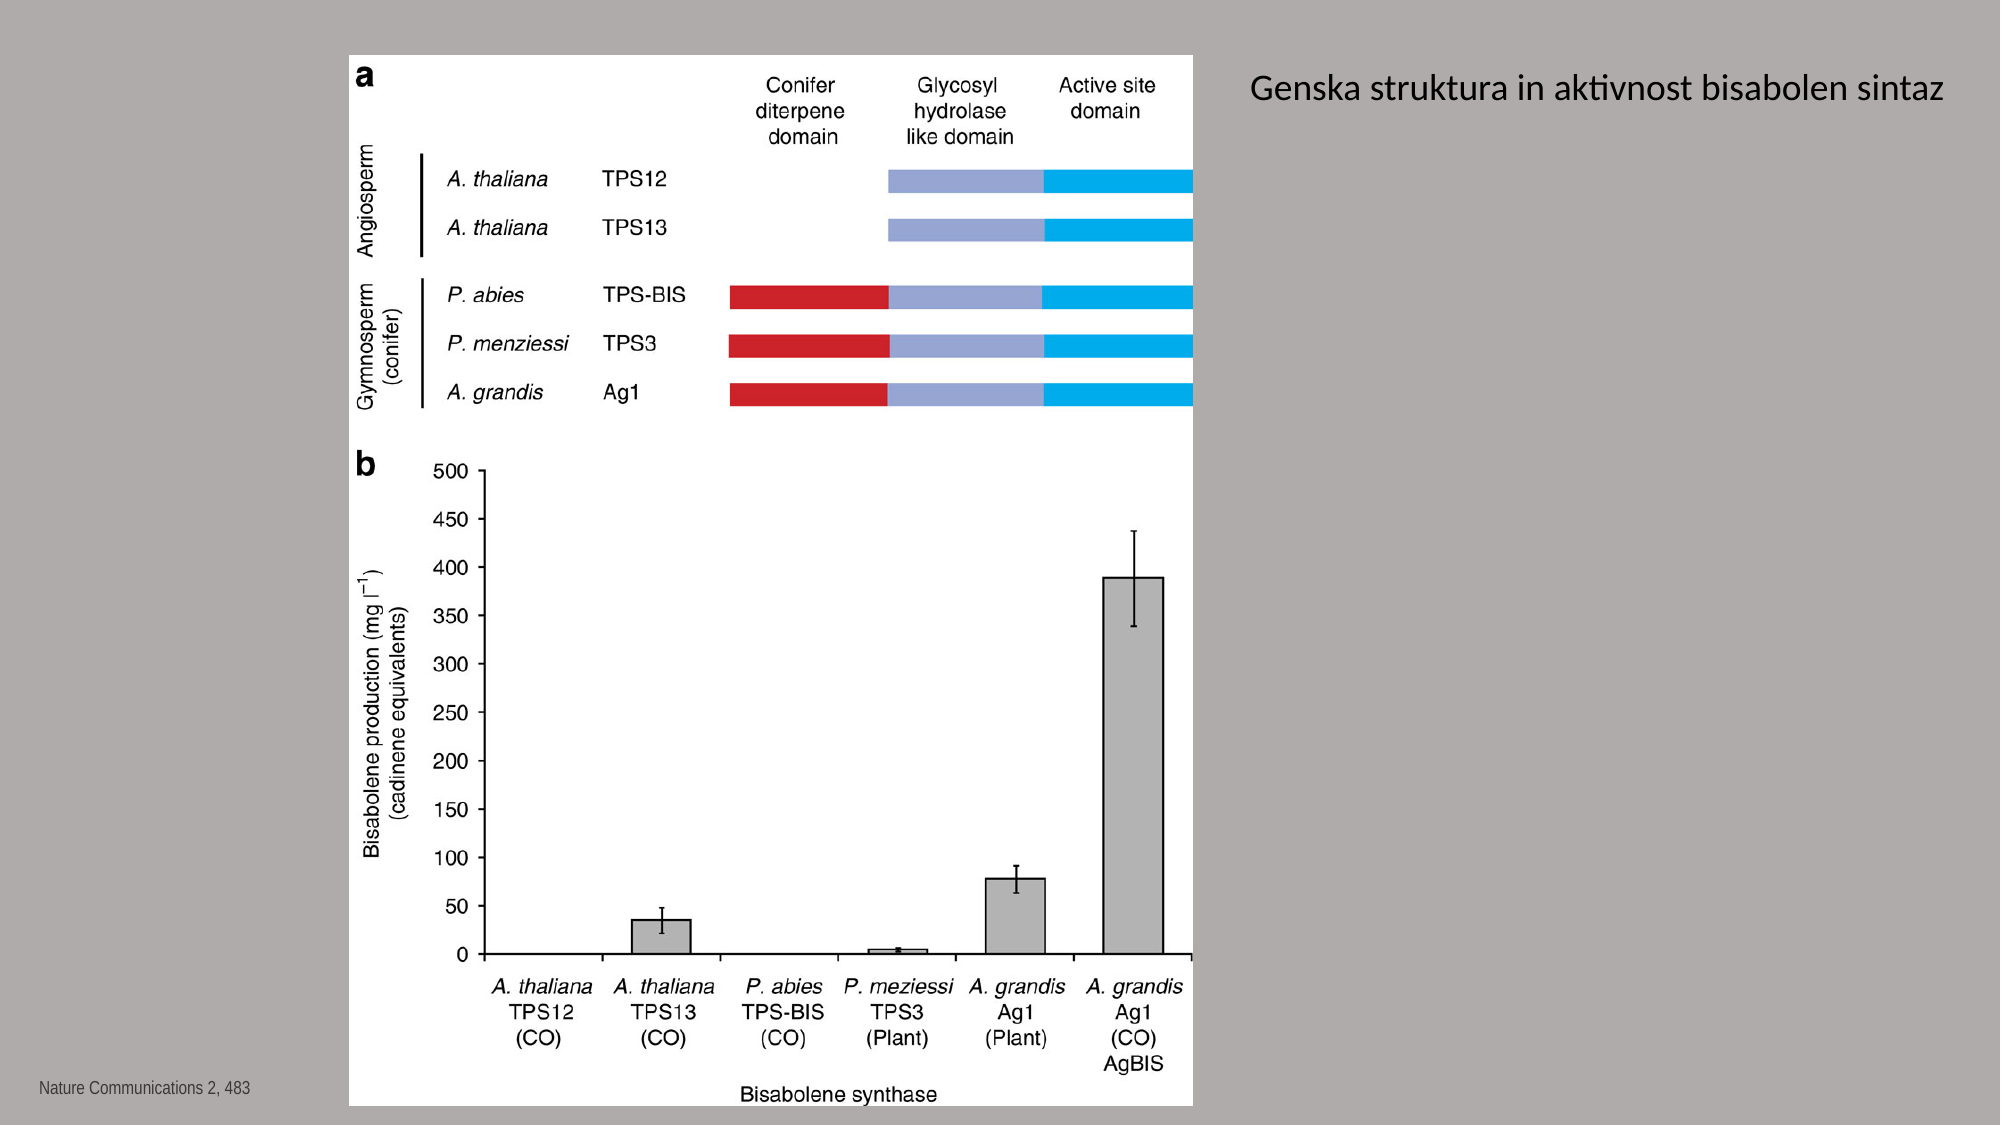

Genska struktura in aktivnost bisabolen sintaz
 Nature Communications 2, 483